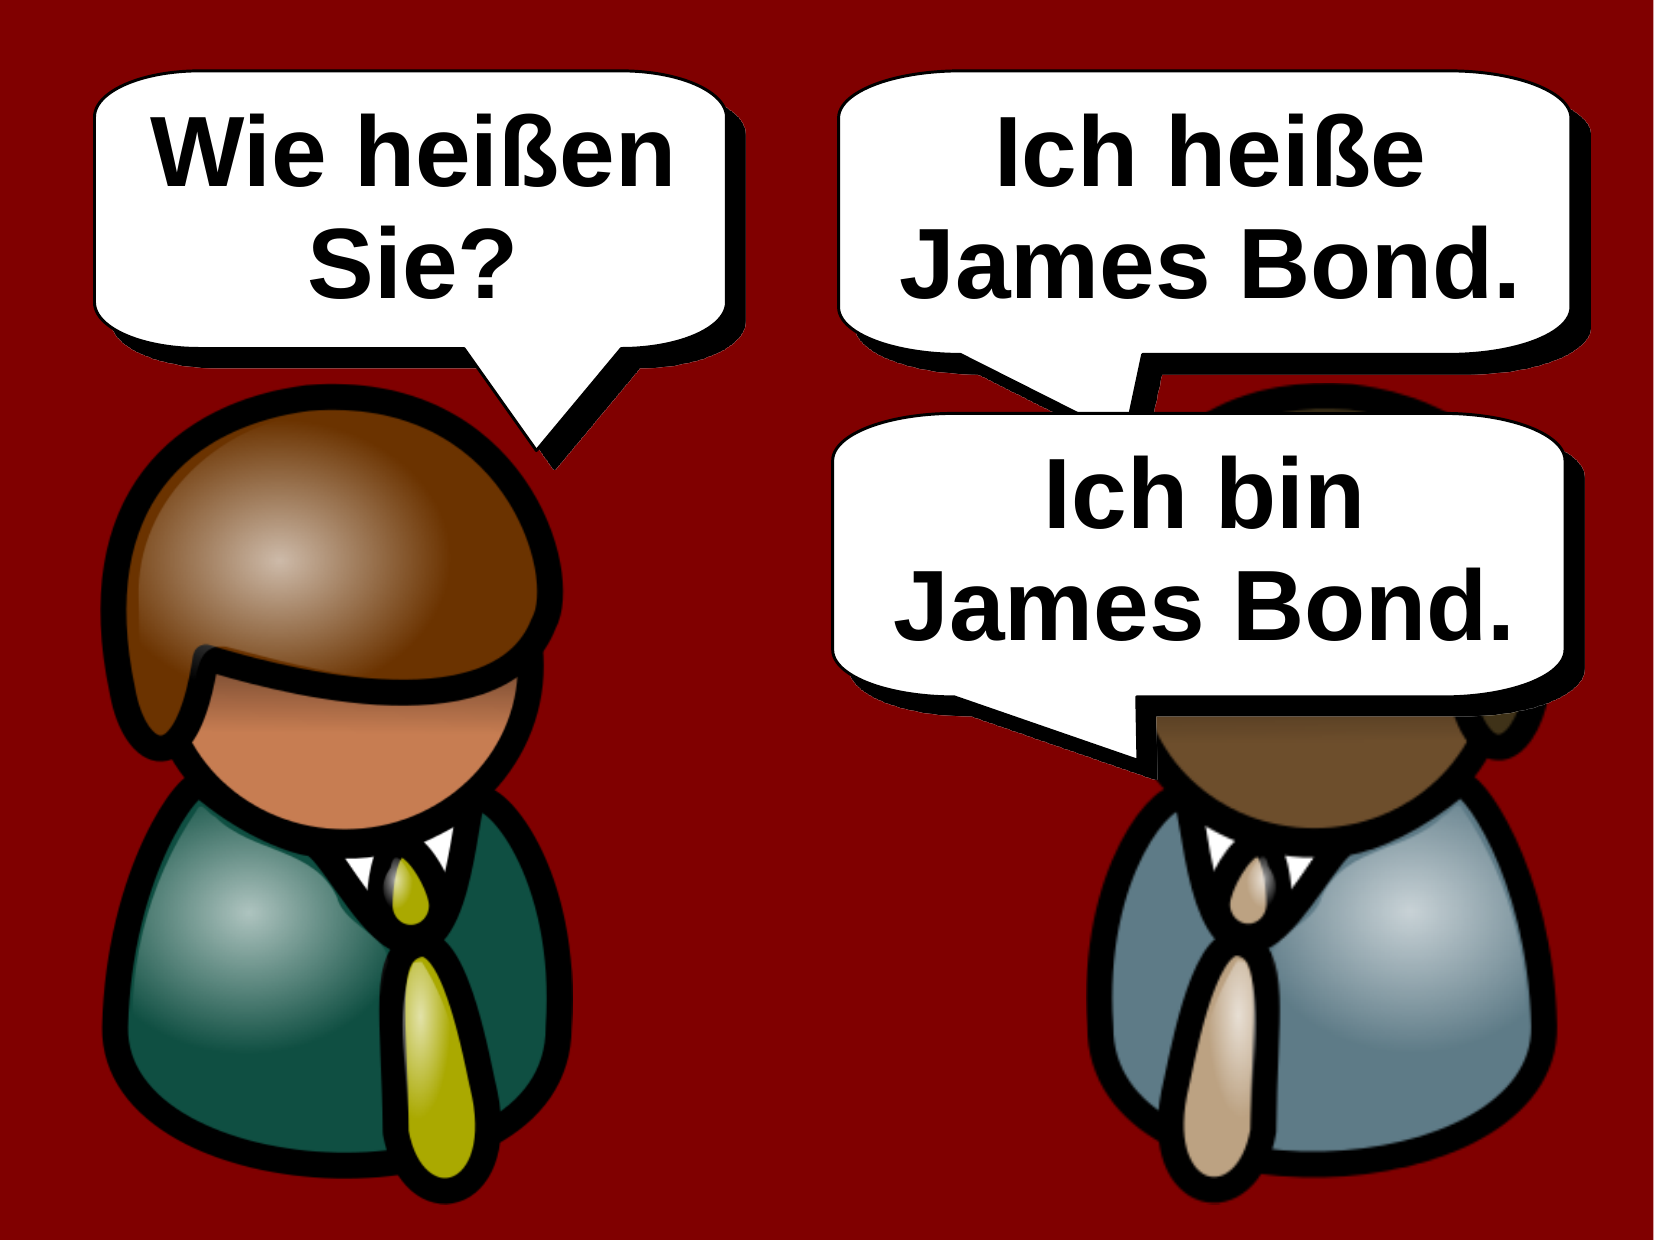

Wie heißen
Sie?
Ich heiße
James Bond.
Ich bin
James Bond.